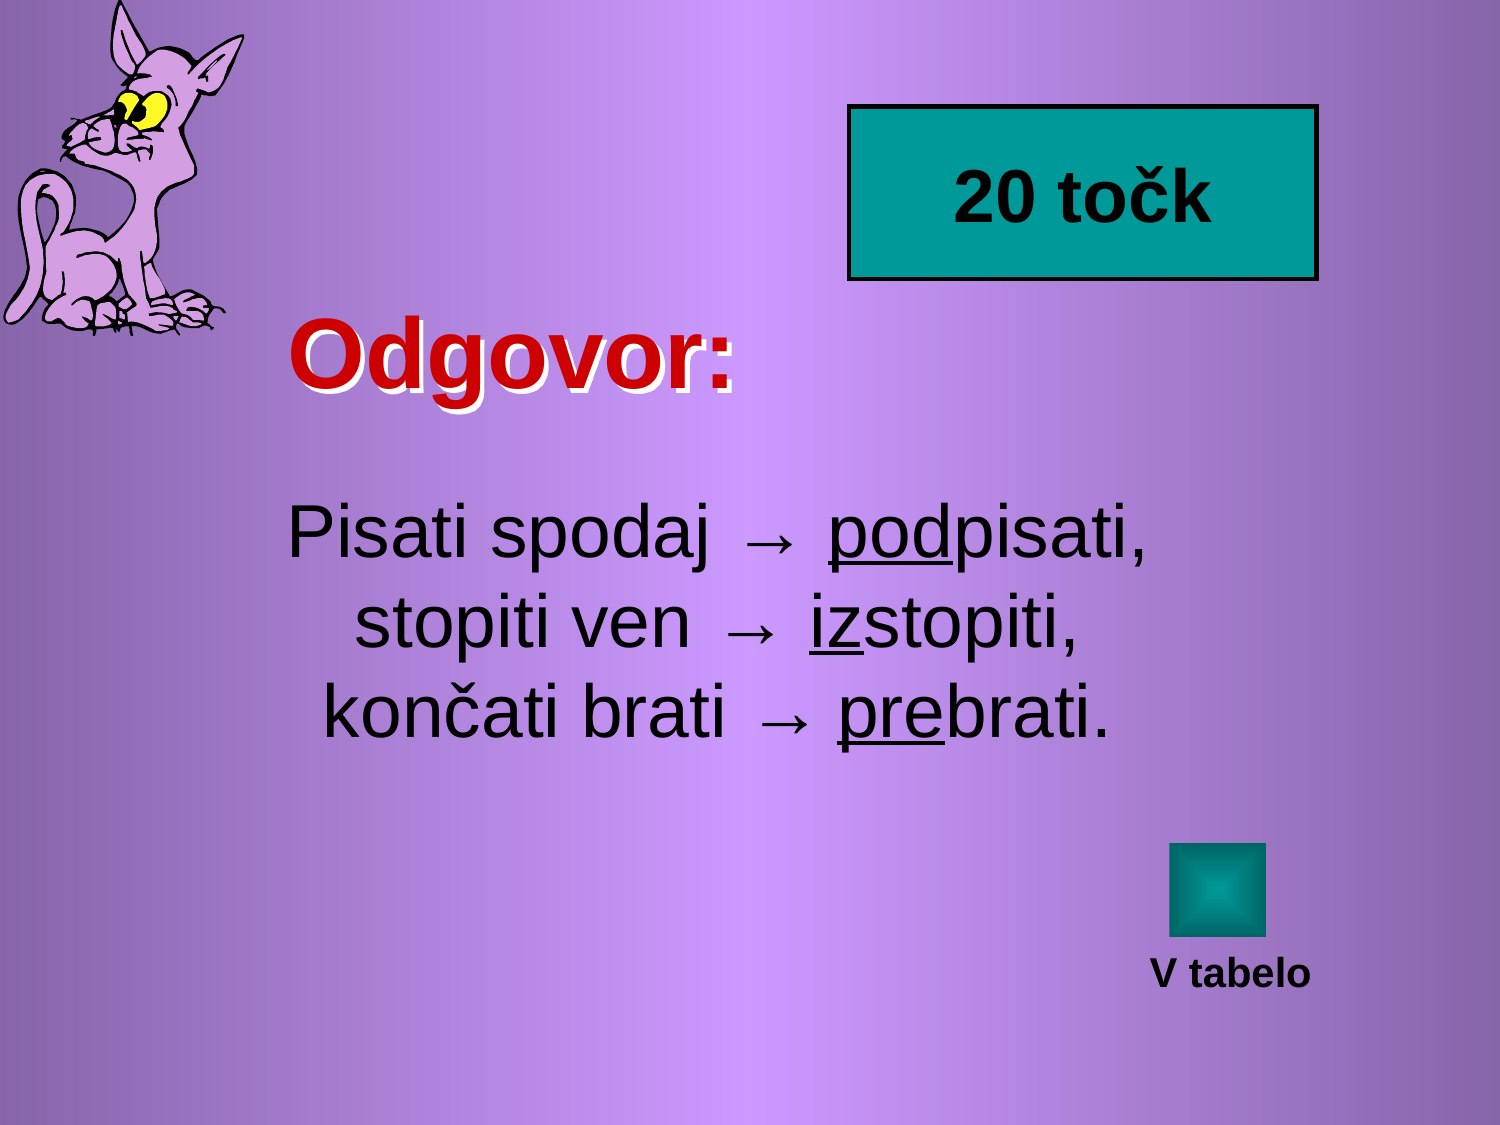

20 točk
# Odgovor:
Pisati spodaj → podpisati,
stopiti ven → izstopiti,
končati brati → prebrati.
V tabelo